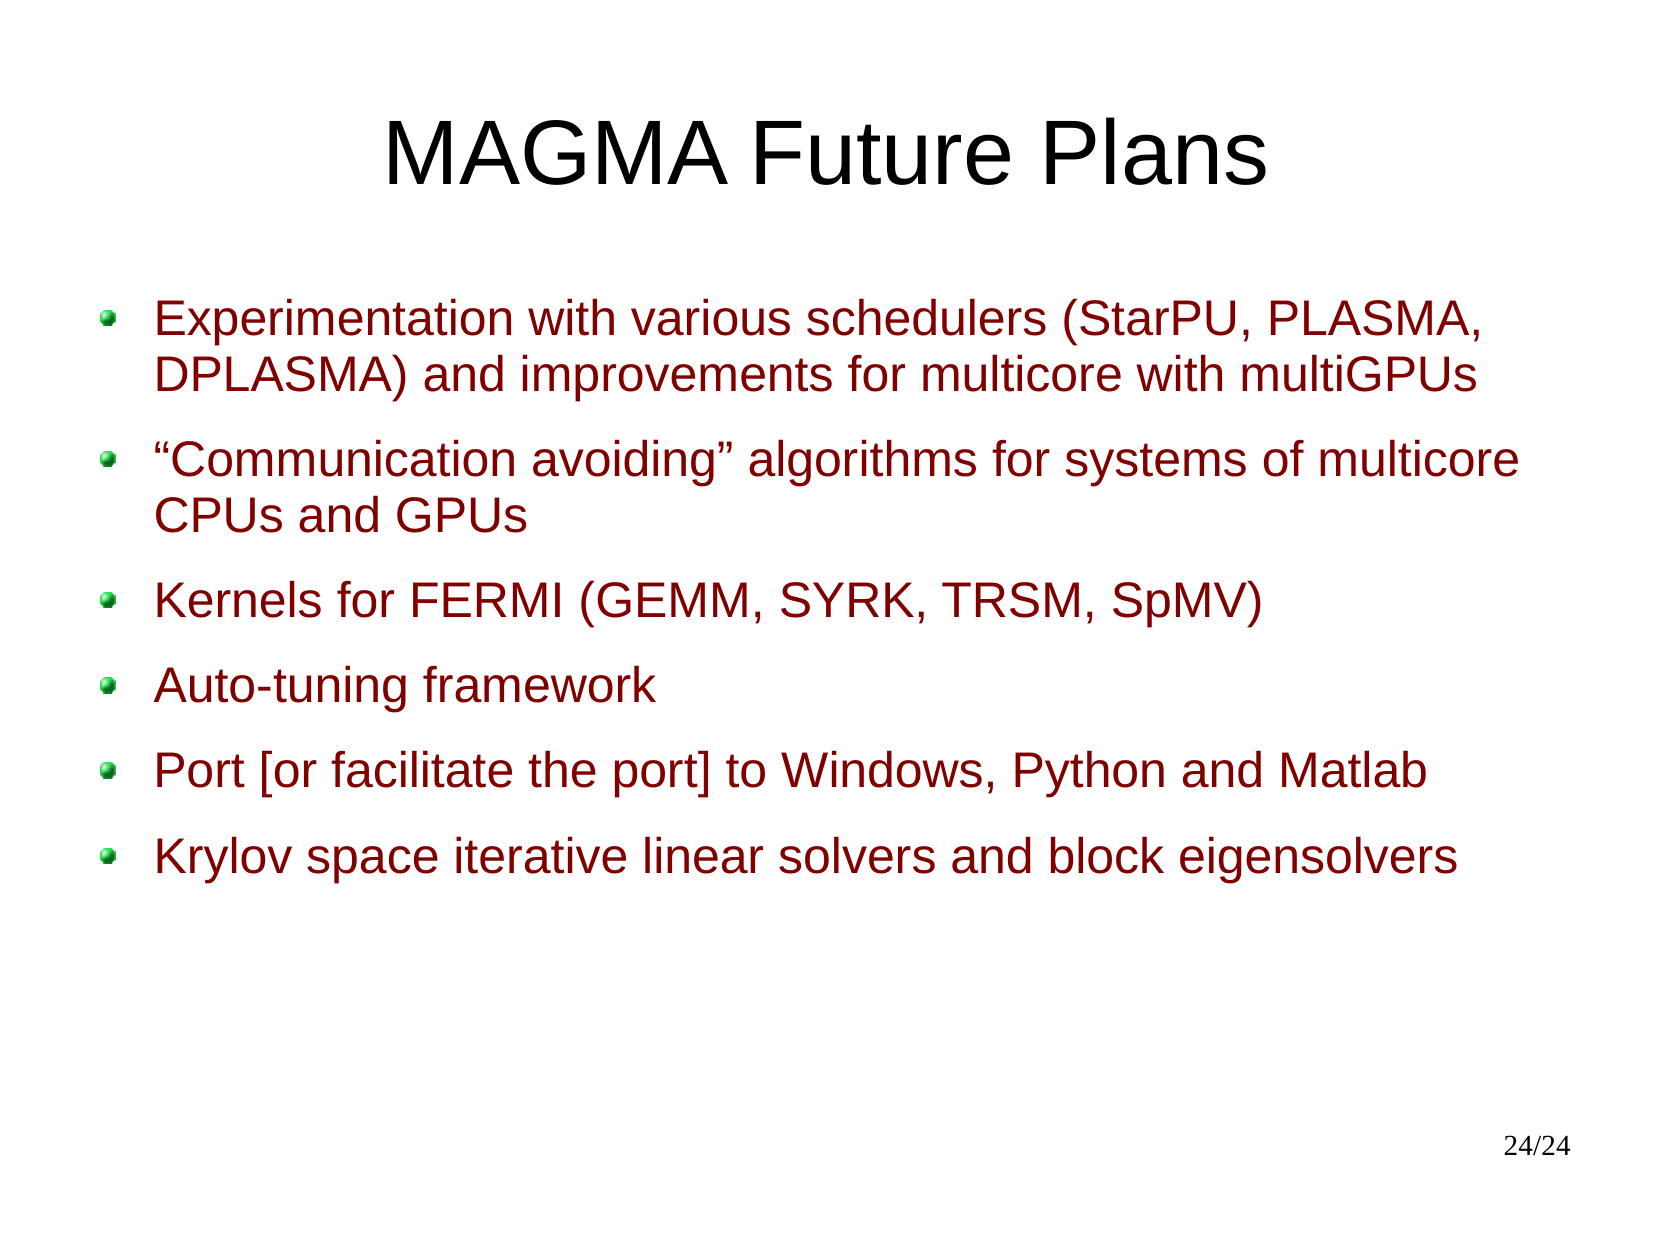

# MAGMA Future Plans
Experimentation with various schedulers (StarPU, PLASMA, DPLASMA) and improvements for multicore with multiGPUs
“Communication avoiding” algorithms for systems of multicore CPUs and GPUs
Kernels for FERMI (GEMM, SYRK, TRSM, SpMV)
Auto-tuning framework
Port [or facilitate the port] to Windows, Python and Matlab
Krylov space iterative linear solvers and block eigensolvers
24